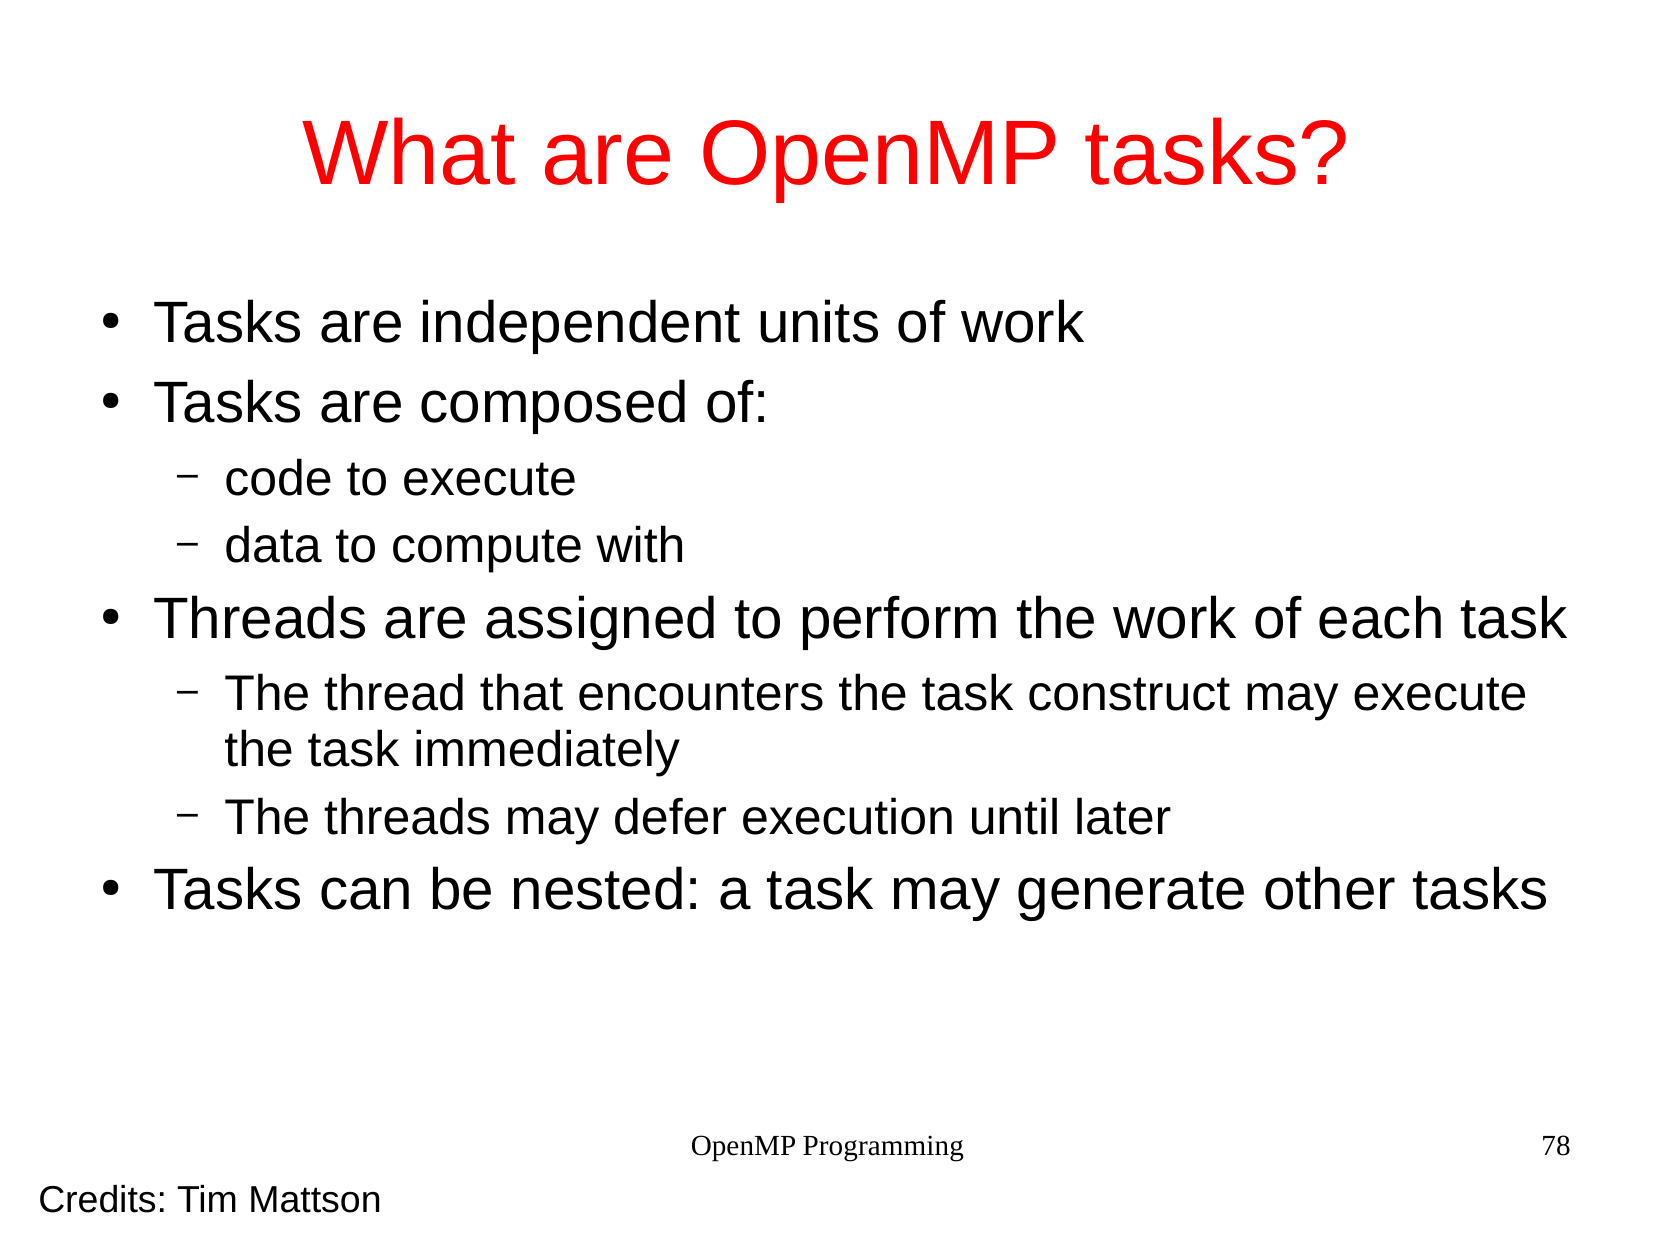

# What are OpenMP tasks?
Tasks are independent units of work
Tasks are composed of:
code to execute
data to compute with
Threads are assigned to perform the work of each task
The thread that encounters the task construct may execute the task immediately
The threads may defer execution until later
Tasks can be nested: a task may generate other tasks
OpenMP Programming
78
Credits: Tim Mattson